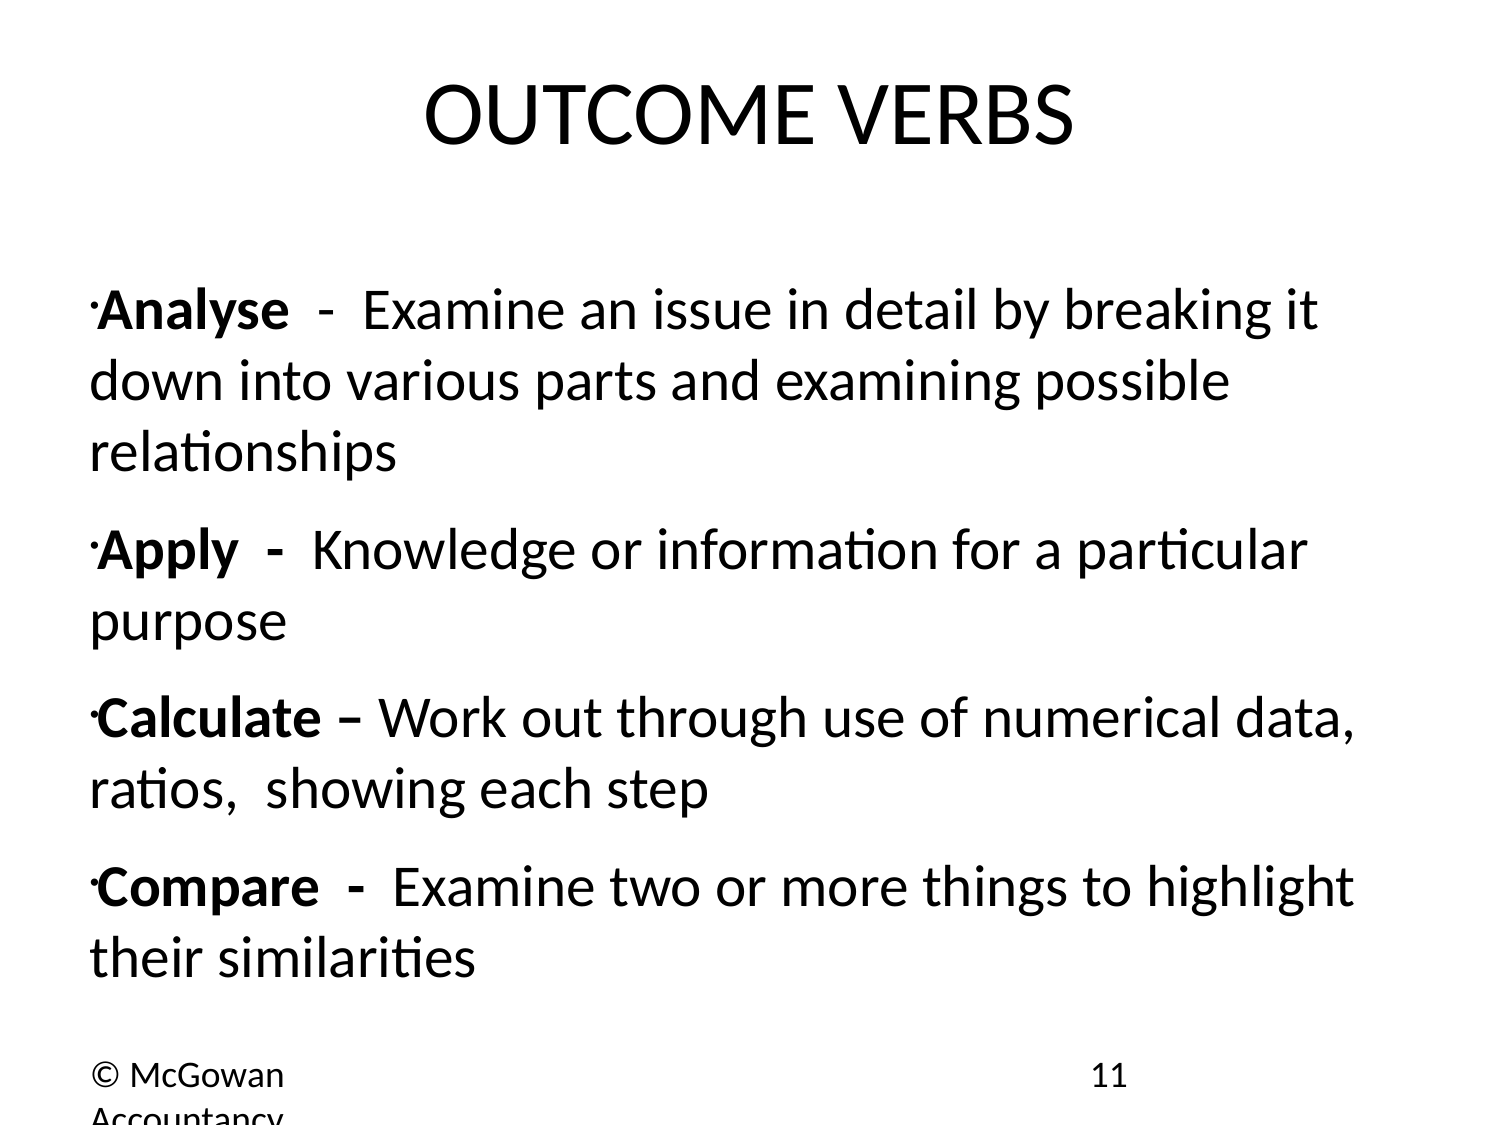

# OUTCOME VERBS
Analyse - Examine an issue in detail by breaking it down into various parts and examining possible relationships
Apply - Knowledge or information for a particular purpose
Calculate – Work out through use of numerical data, ratios, showing each step
Compare - Examine two or more things to highlight their similarities
© McGowan Accountancy Services
11